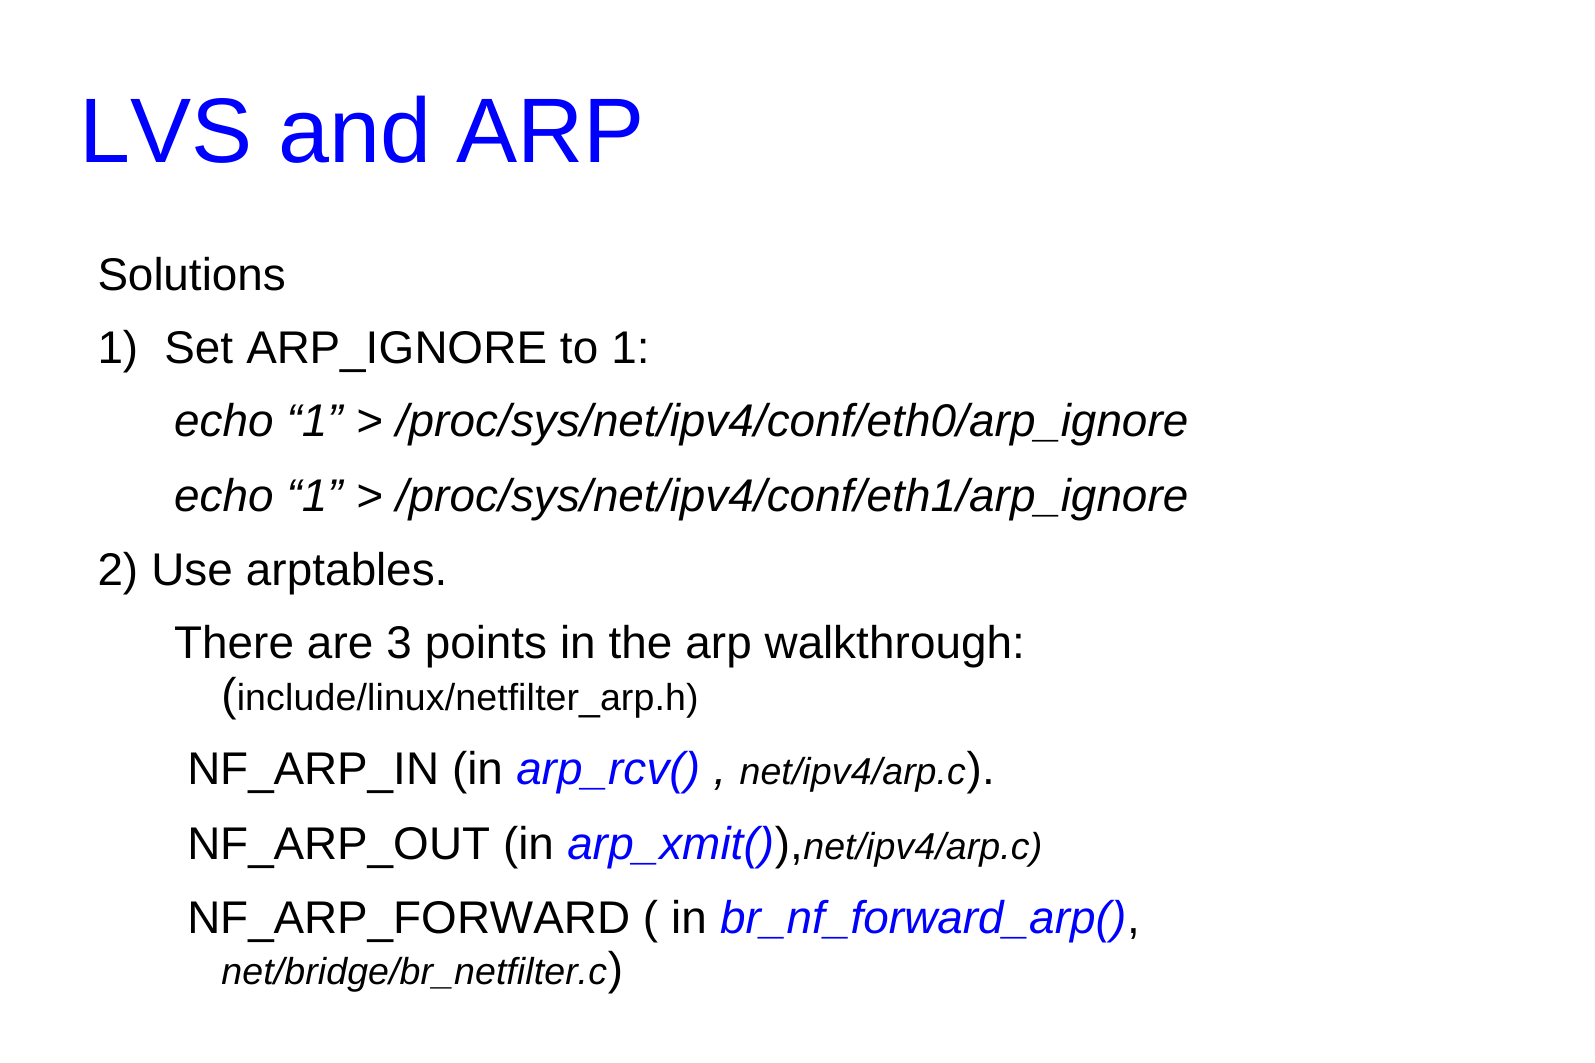

# LVS and ARP
Solutions
1) Set ARP_IGNORE to 1:
echo “1” > /proc/sys/net/ipv4/conf/eth0/arp_ignore
echo “1” > /proc/sys/net/ipv4/conf/eth1/arp_ignore
2) Use arptables.
There are 3 points in the arp walkthrough: (include/linux/netfilter_arp.h)
 NF_ARP_IN (in arp_rcv() , net/ipv4/arp.c).
 NF_ARP_OUT (in arp_xmit()),net/ipv4/arp.c)
 NF_ARP_FORWARD ( in br_nf_forward_arp(), net/bridge/br_netfilter.c)